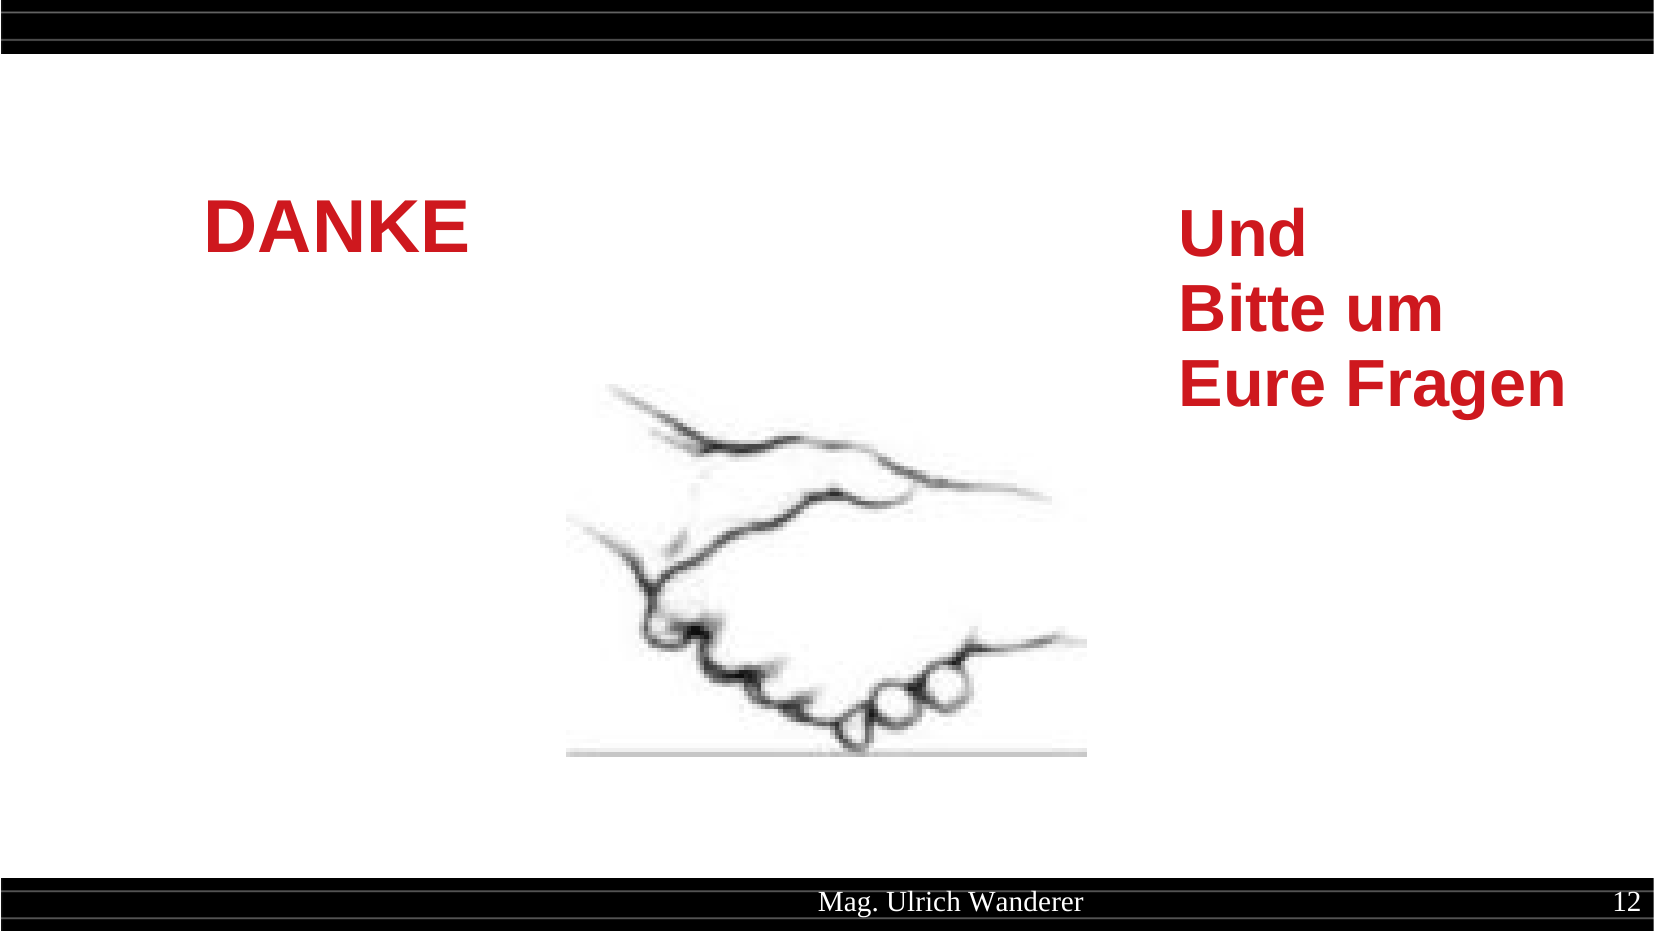

DANKE
Und
Bitte um
Eure Fragen
#